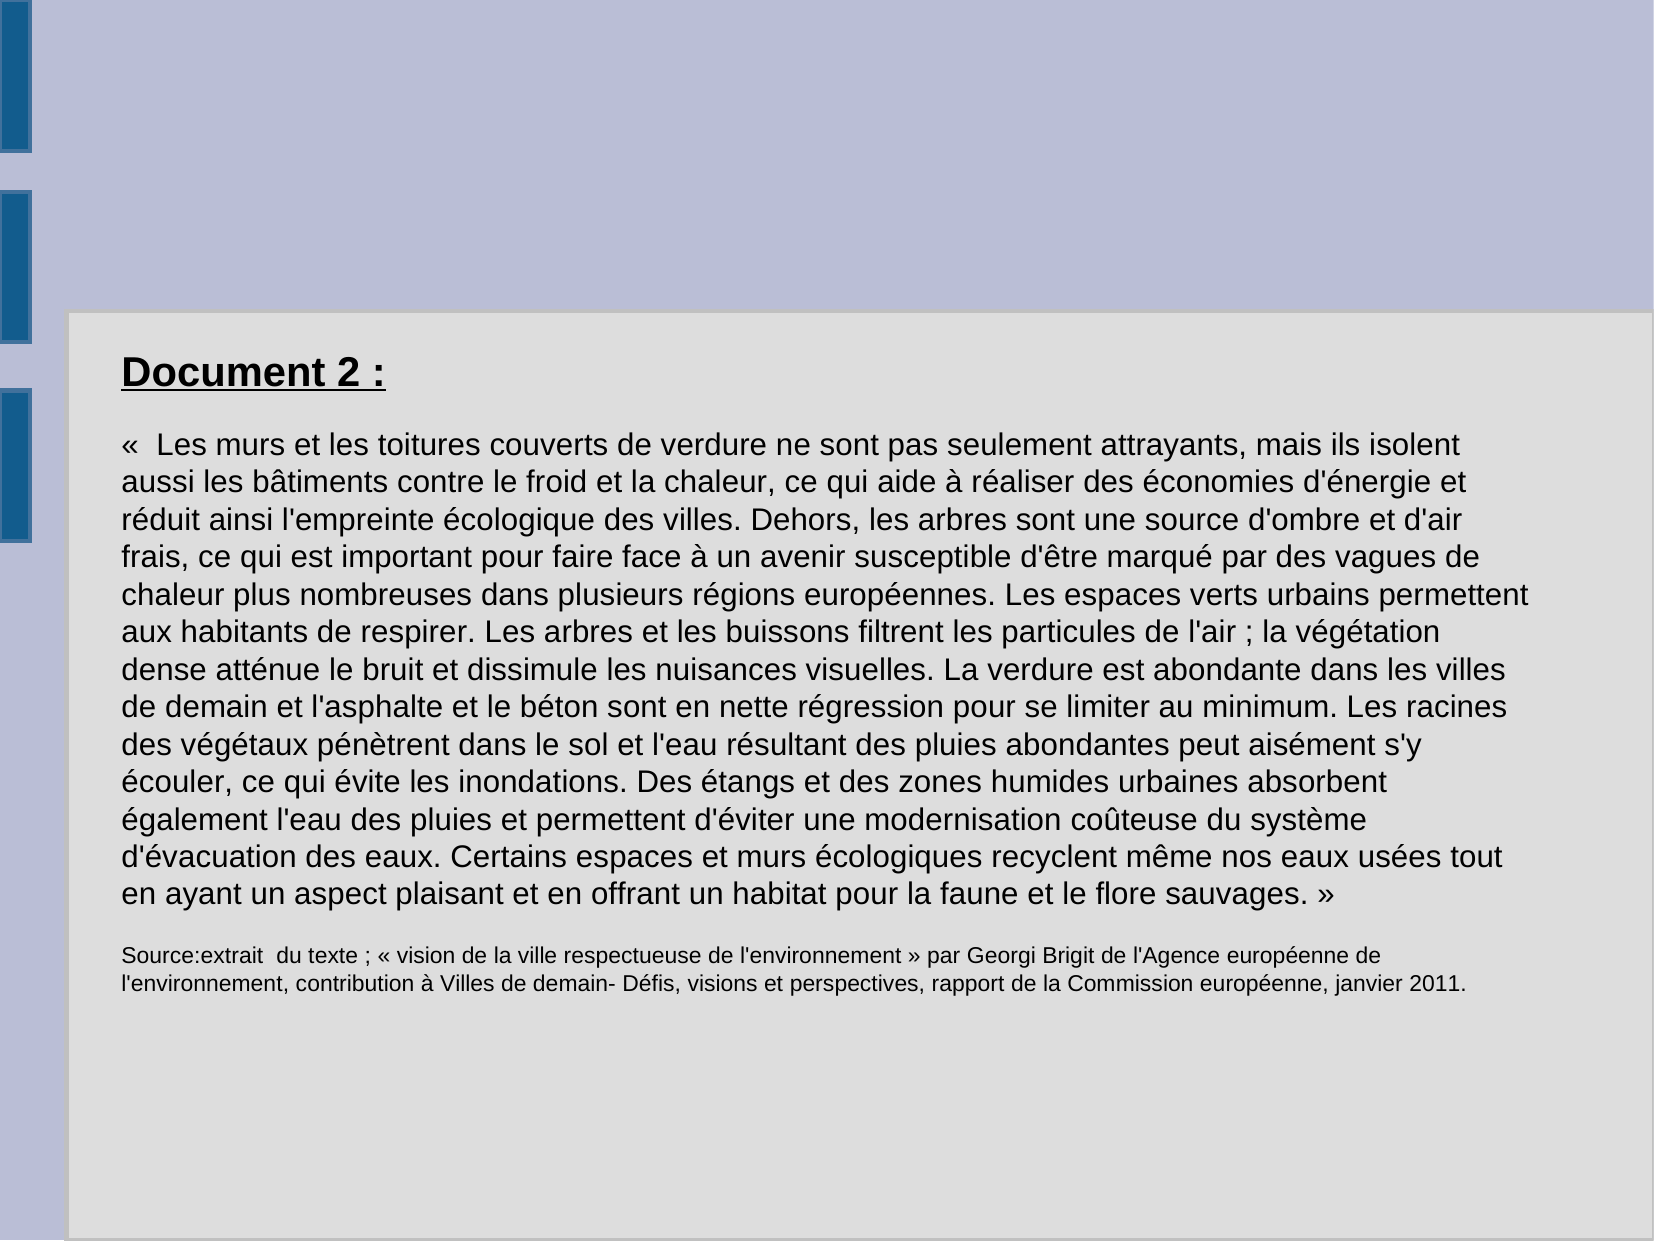

#
Document 2 :
«  Les murs et les toitures couverts de verdure ne sont pas seulement attrayants, mais ils isolent aussi les bâtiments contre le froid et la chaleur, ce qui aide à réaliser des économies d'énergie et réduit ainsi l'empreinte écologique des villes. Dehors, les arbres sont une source d'ombre et d'air frais, ce qui est important pour faire face à un avenir susceptible d'être marqué par des vagues de chaleur plus nombreuses dans plusieurs régions européennes. Les espaces verts urbains permettent aux habitants de respirer. Les arbres et les buissons filtrent les particules de l'air ; la végétation dense atténue le bruit et dissimule les nuisances visuelles. La verdure est abondante dans les villes de demain et l'asphalte et le béton sont en nette régression pour se limiter au minimum. Les racines des végétaux pénètrent dans le sol et l'eau résultant des pluies abondantes peut aisément s'y écouler, ce qui évite les inondations. Des étangs et des zones humides urbaines absorbent également l'eau des pluies et permettent d'éviter une modernisation coûteuse du système d'évacuation des eaux. Certains espaces et murs écologiques recyclent même nos eaux usées tout en ayant un aspect plaisant et en offrant un habitat pour la faune et le flore sauvages. »
Source:extrait du texte ; « vision de la ville respectueuse de l'environnement » par Georgi Brigit de l'Agence européenne de l'environnement, contribution à Villes de demain- Défis, visions et perspectives, rapport de la Commission européenne, janvier 2011.